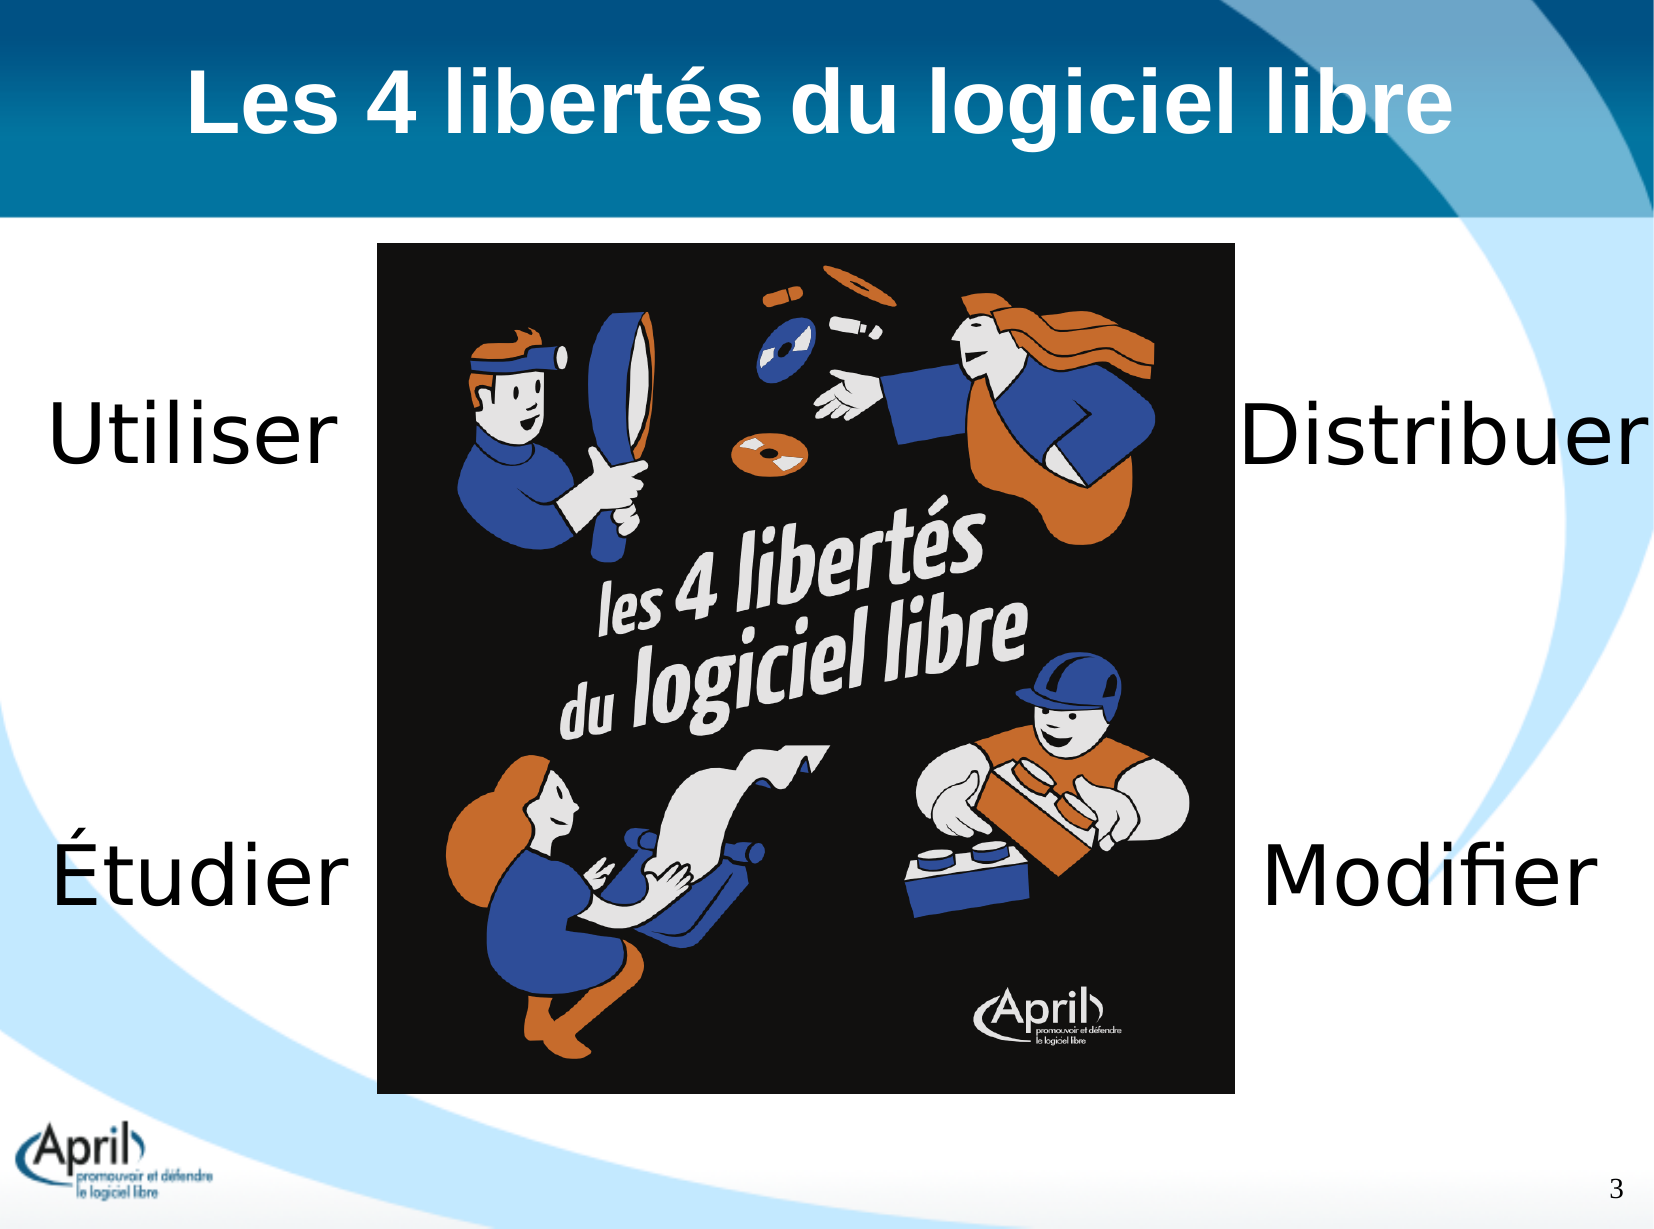

# Les 4 libertés du logiciel libre
Utiliser
Distribuer
Étudier
Modifier
3